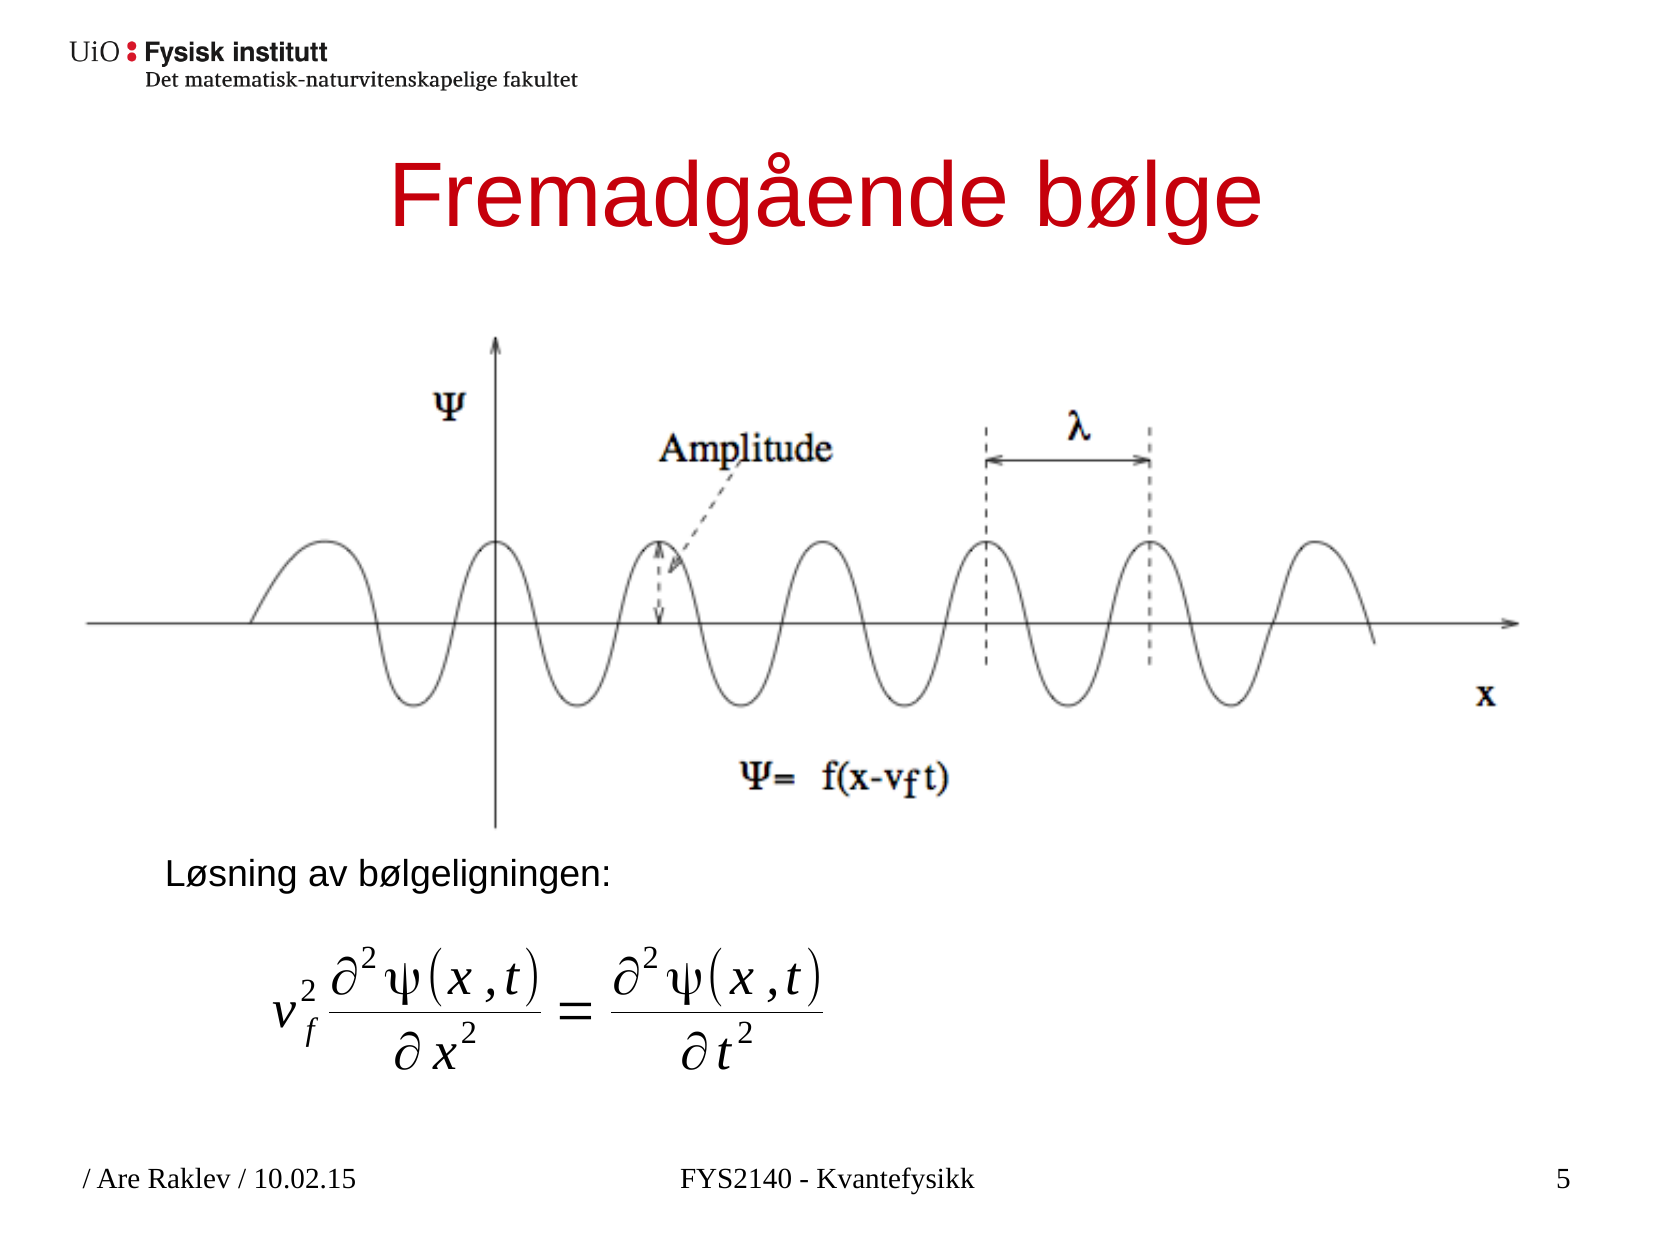

# Fremadgående bølge
Løsning av bølgeligningen:
/ Are Raklev / 10.02.15
FYS2140 - Kvantefysikk
5